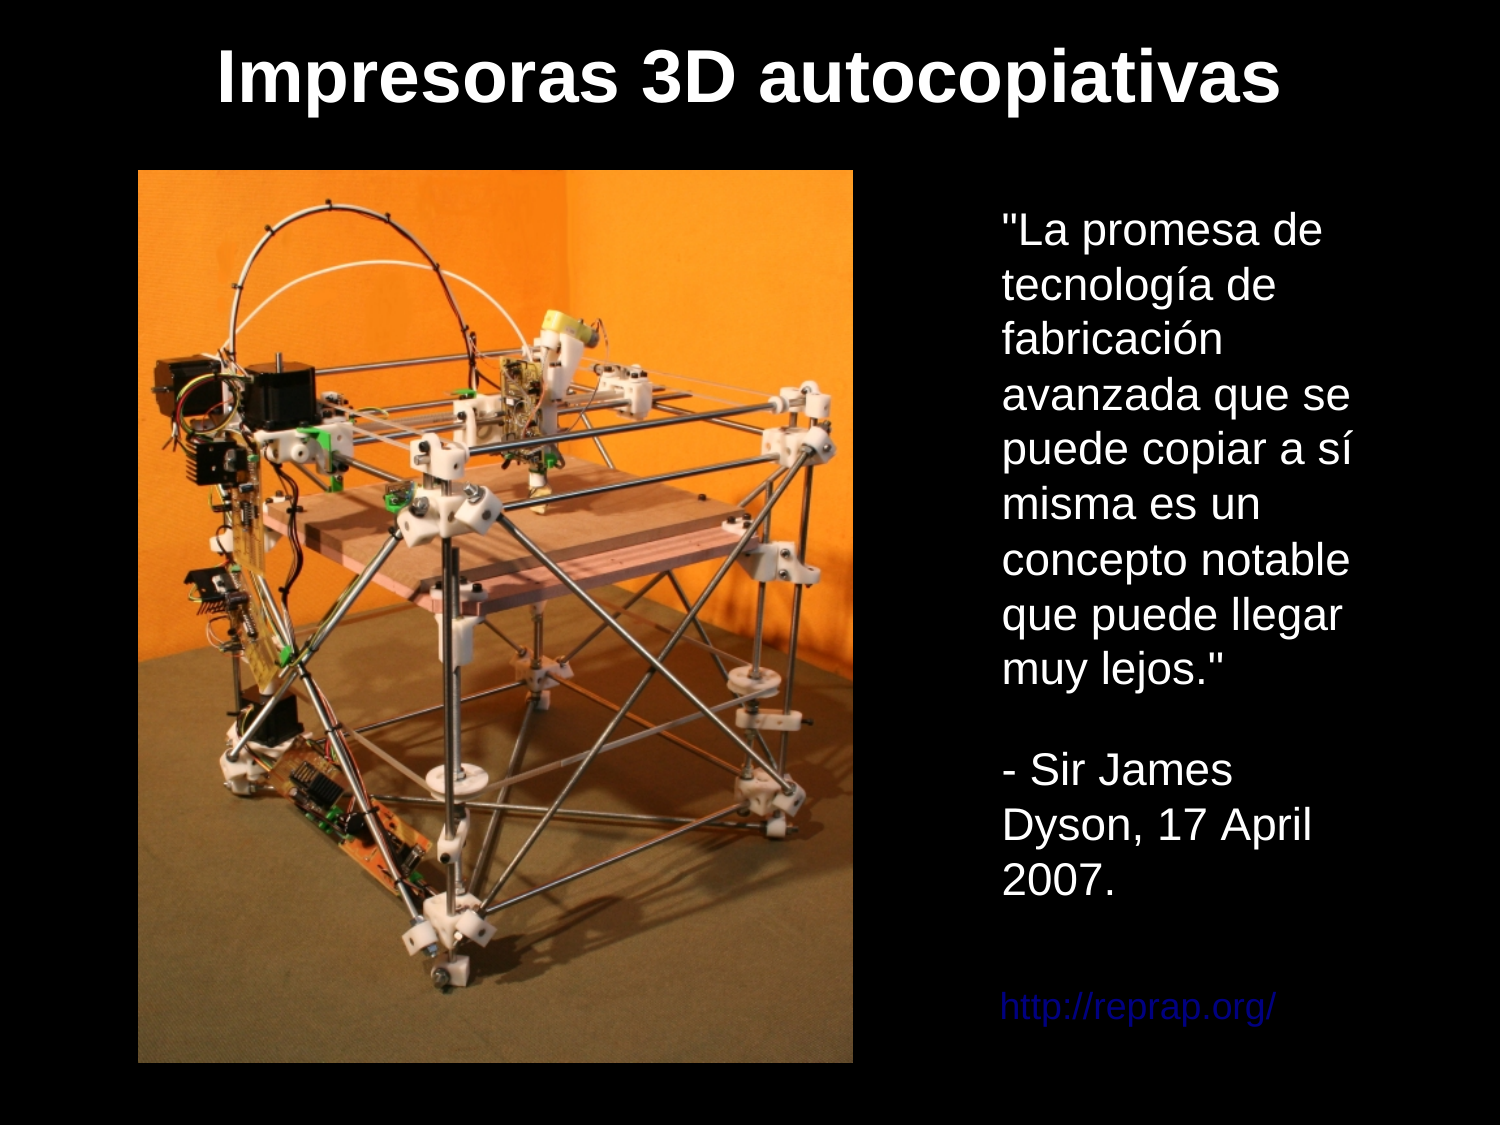

# Impresoras 3D autocopiativas
"La promesa de tecnología de fabricación avanzada que se puede copiar a sí misma es un concepto notable que puede llegar muy lejos."
- Sir James Dyson, 17 April 2007.
http://reprap.org/